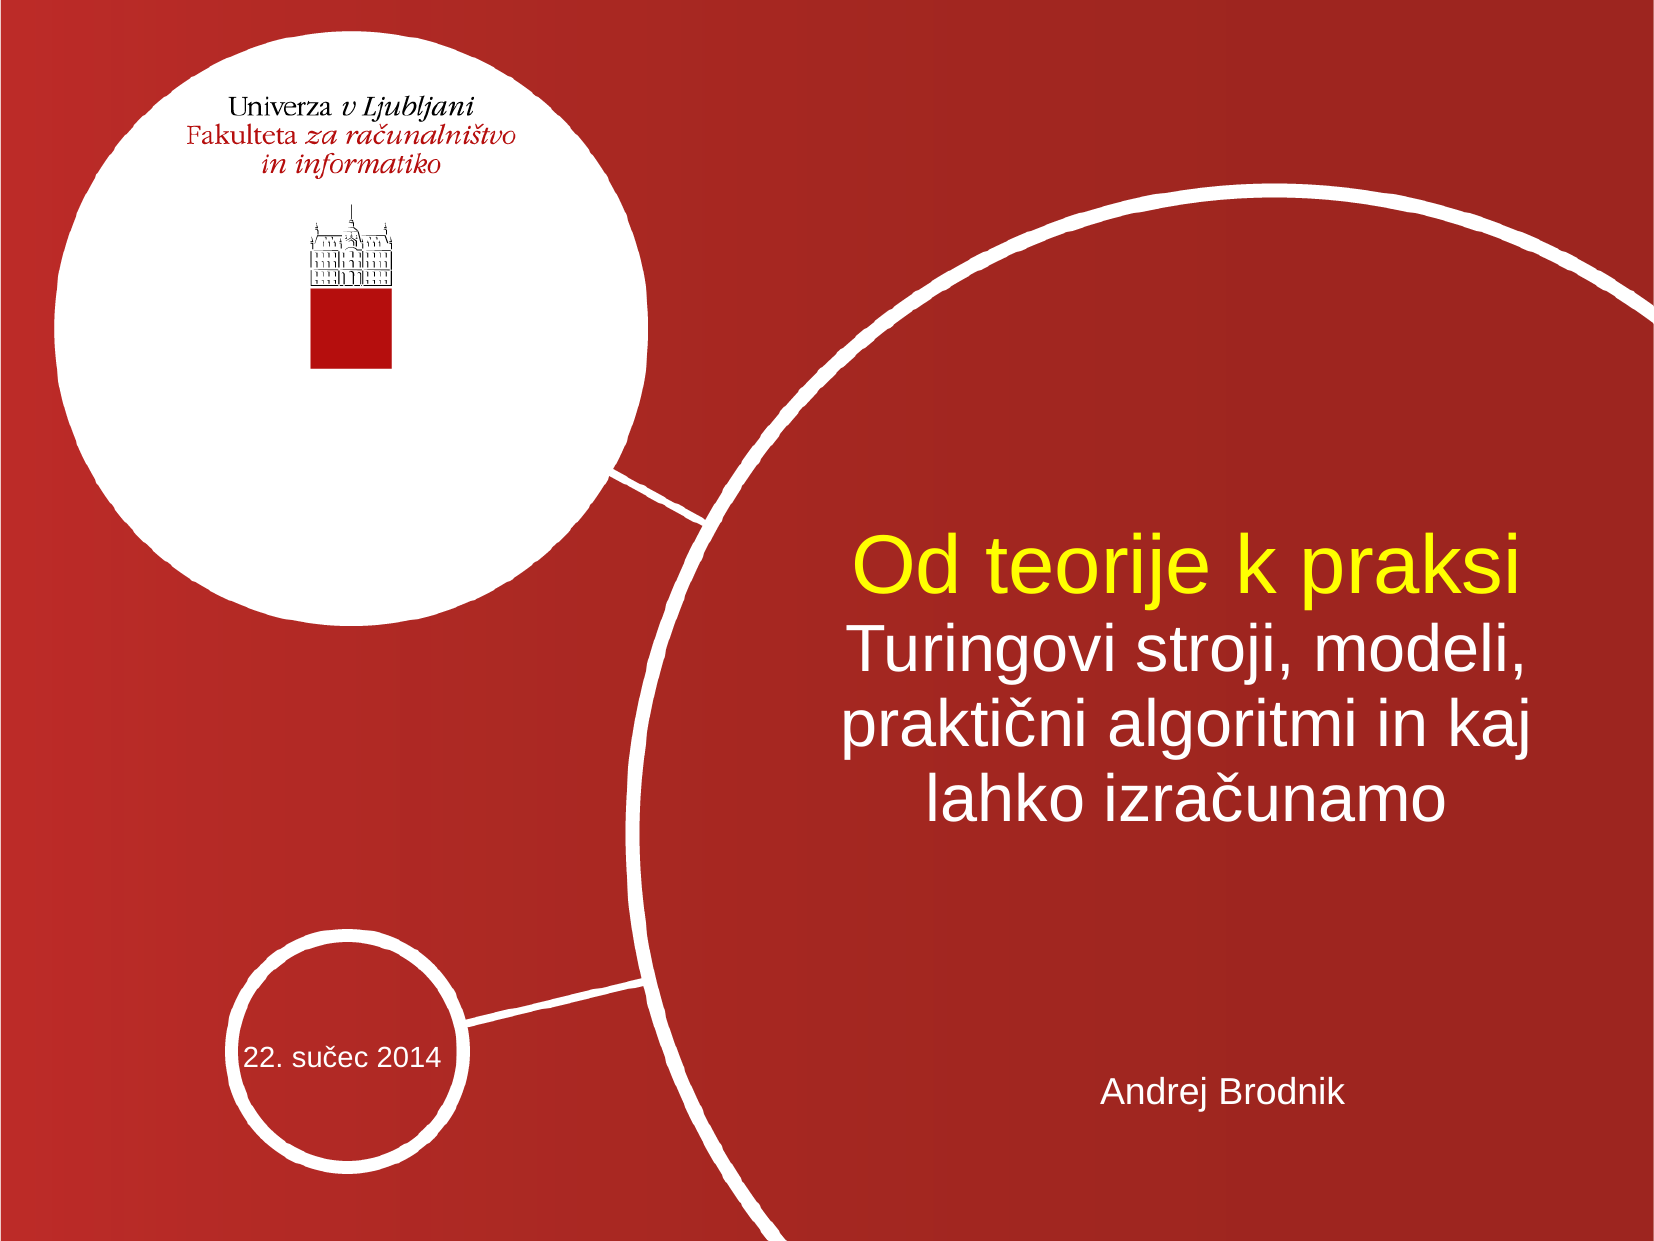

# Od teorije k praksi
Turingovi stroji, modeli, praktični algoritmi in kaj lahko izračunamo
22. sučec 2014
 Andrej Brodnik